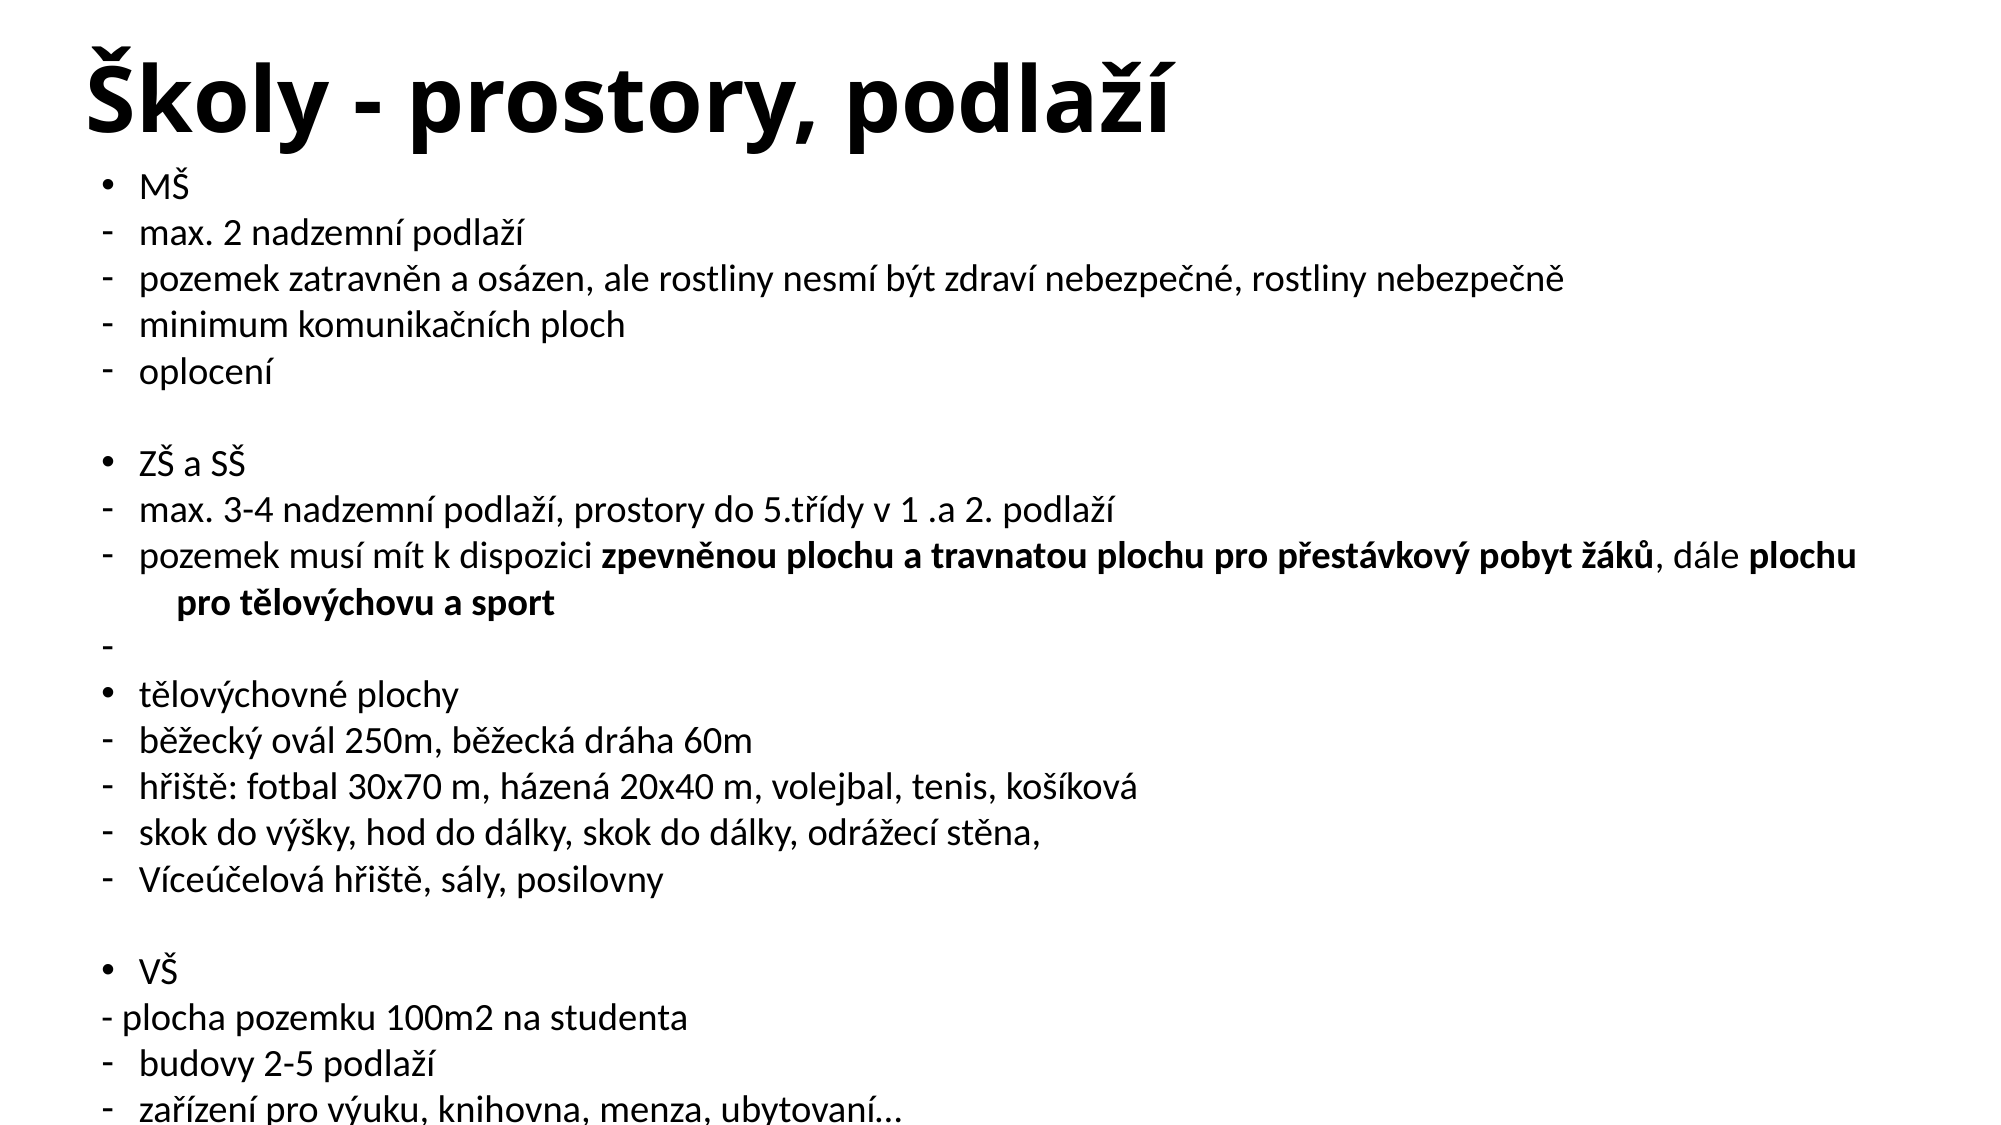

# Školy - prostory, podlaží
MŠ
max. 2 nadzemní podlaží
pozemek zatravněn a osázen, ale rostliny nesmí být zdraví nebezpečné, rostliny nebezpečně
minimum komunikačních ploch
oplocení
ZŠ a SŠ
max. 3-4 nadzemní podlaží, prostory do 5.třídy v 1 .a 2. podlaží
pozemek musí mít k dispozici zpevněnou plochu a travnatou plochu pro přestávkový pobyt žáků, dále plochu pro tělovýchovu a sport
tělovýchovné plochy
běžecký ovál 250m, běžecká dráha 60m
hřiště: fotbal 30x70 m, házená 20x40 m, volejbal, tenis, košíková
skok do výšky, hod do dálky, skok do dálky, odrážecí stěna,
Víceúčelová hřiště, sály, posilovny
VŠ
- plocha pozemku 100m2 na studenta
budovy 2-5 podlaží
zařízení pro výuku, knihovna, menza, ubytovaní…